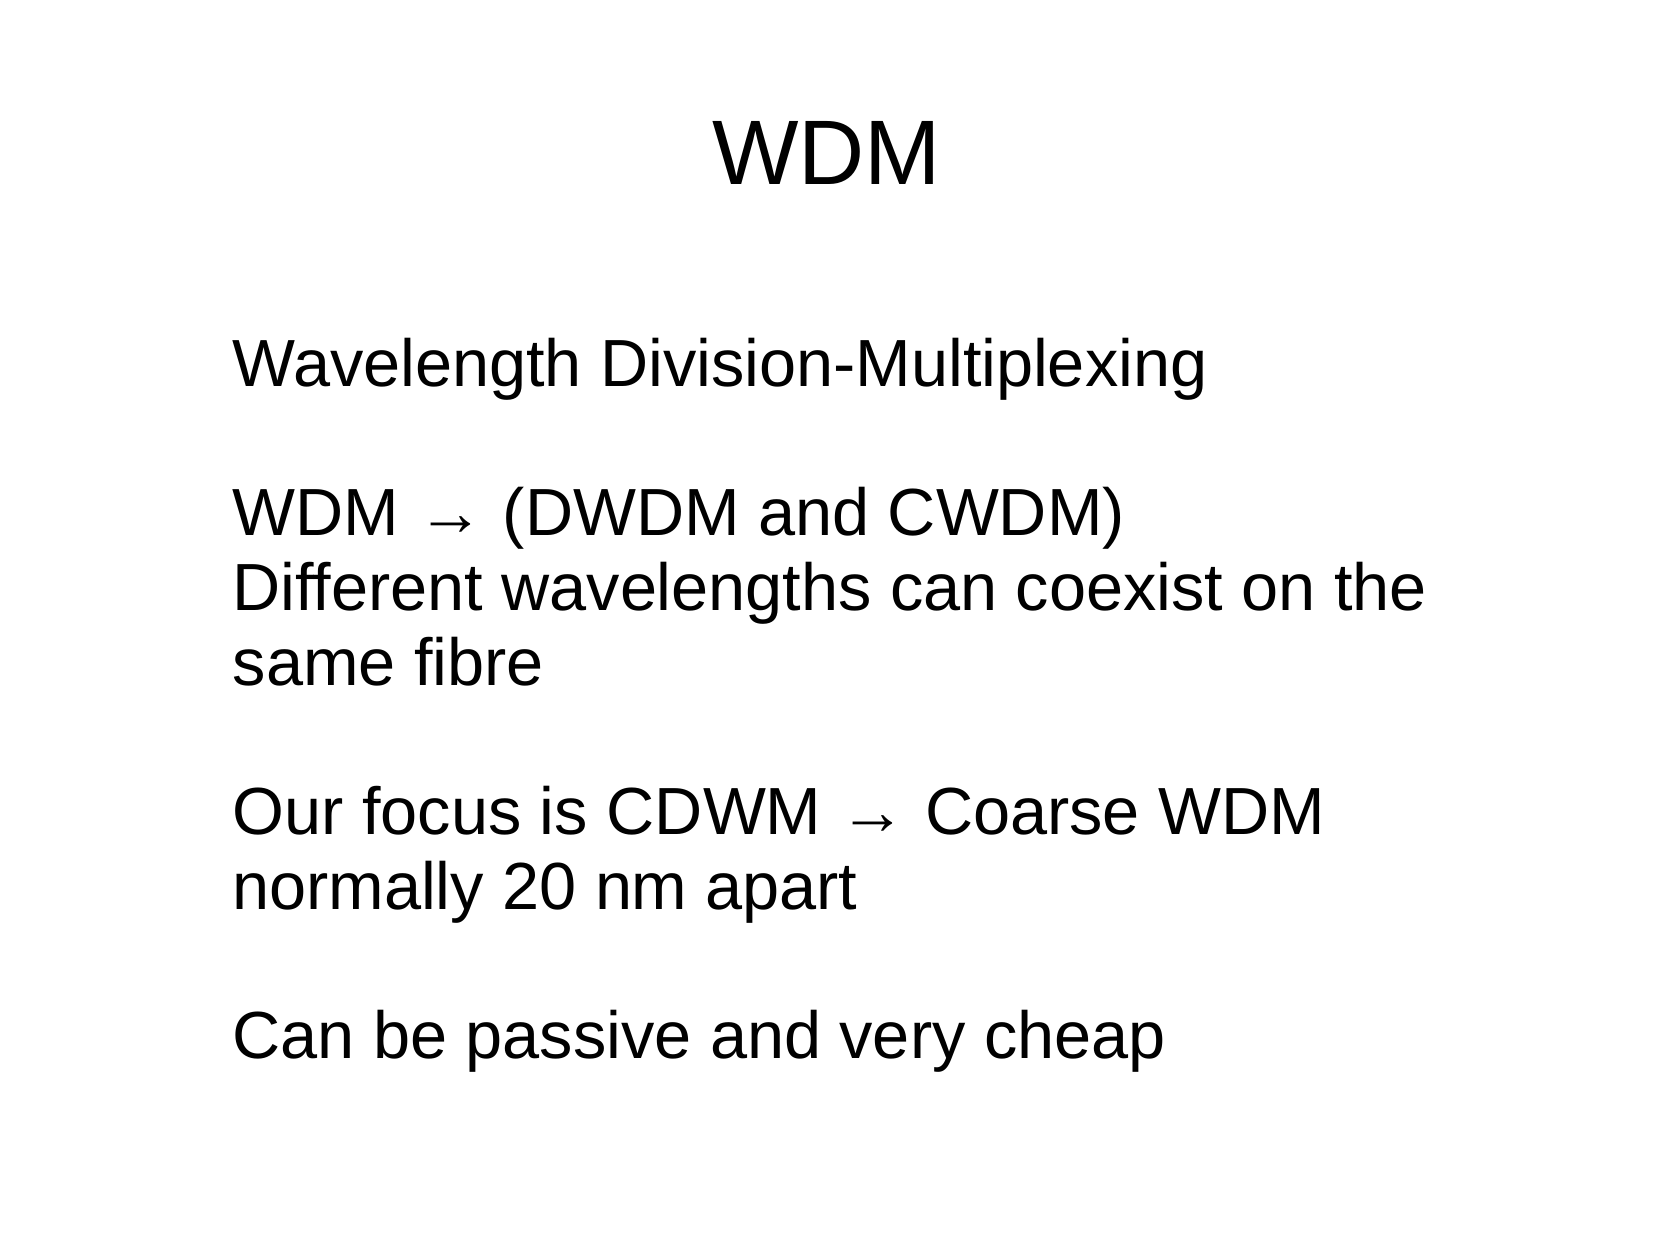

# WDM
		Wavelength Division-Multiplexing
		WDM → (DWDM and CWDM)
		Different wavelengths can coexist on the
		same fibre
		Our focus is CDWM → Coarse WDM
		normally 20 nm apart
		Can be passive and very cheap